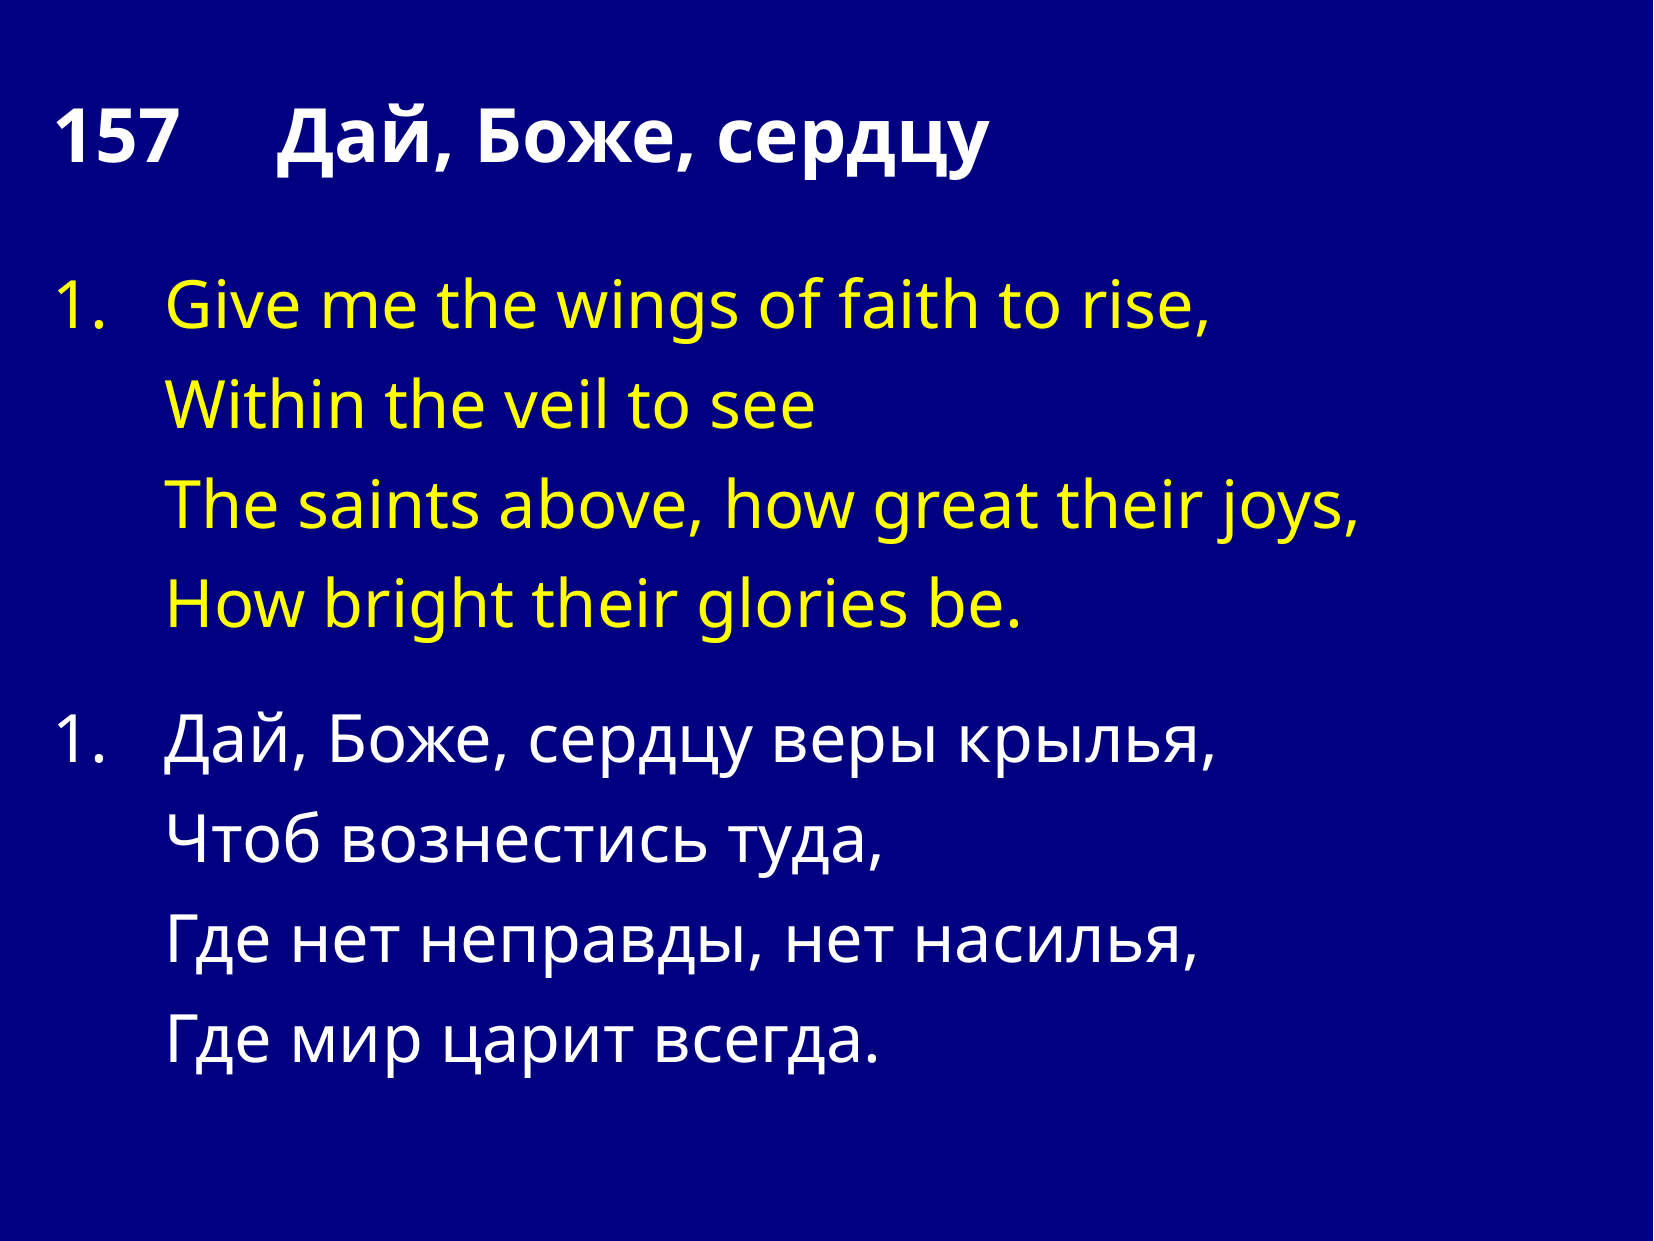

157	Дай, Боже, сердцу
1.	Give me the wings of faith to rise,
	Within the veil to see
	The saints above, how great their joys,
	How bright their glories be.
1.	Дай, Боже, сердцу веры крылья,
	Чтоб вознестись туда,
	Где нет неправды, нет насилья,
	Где мир царит всегда.